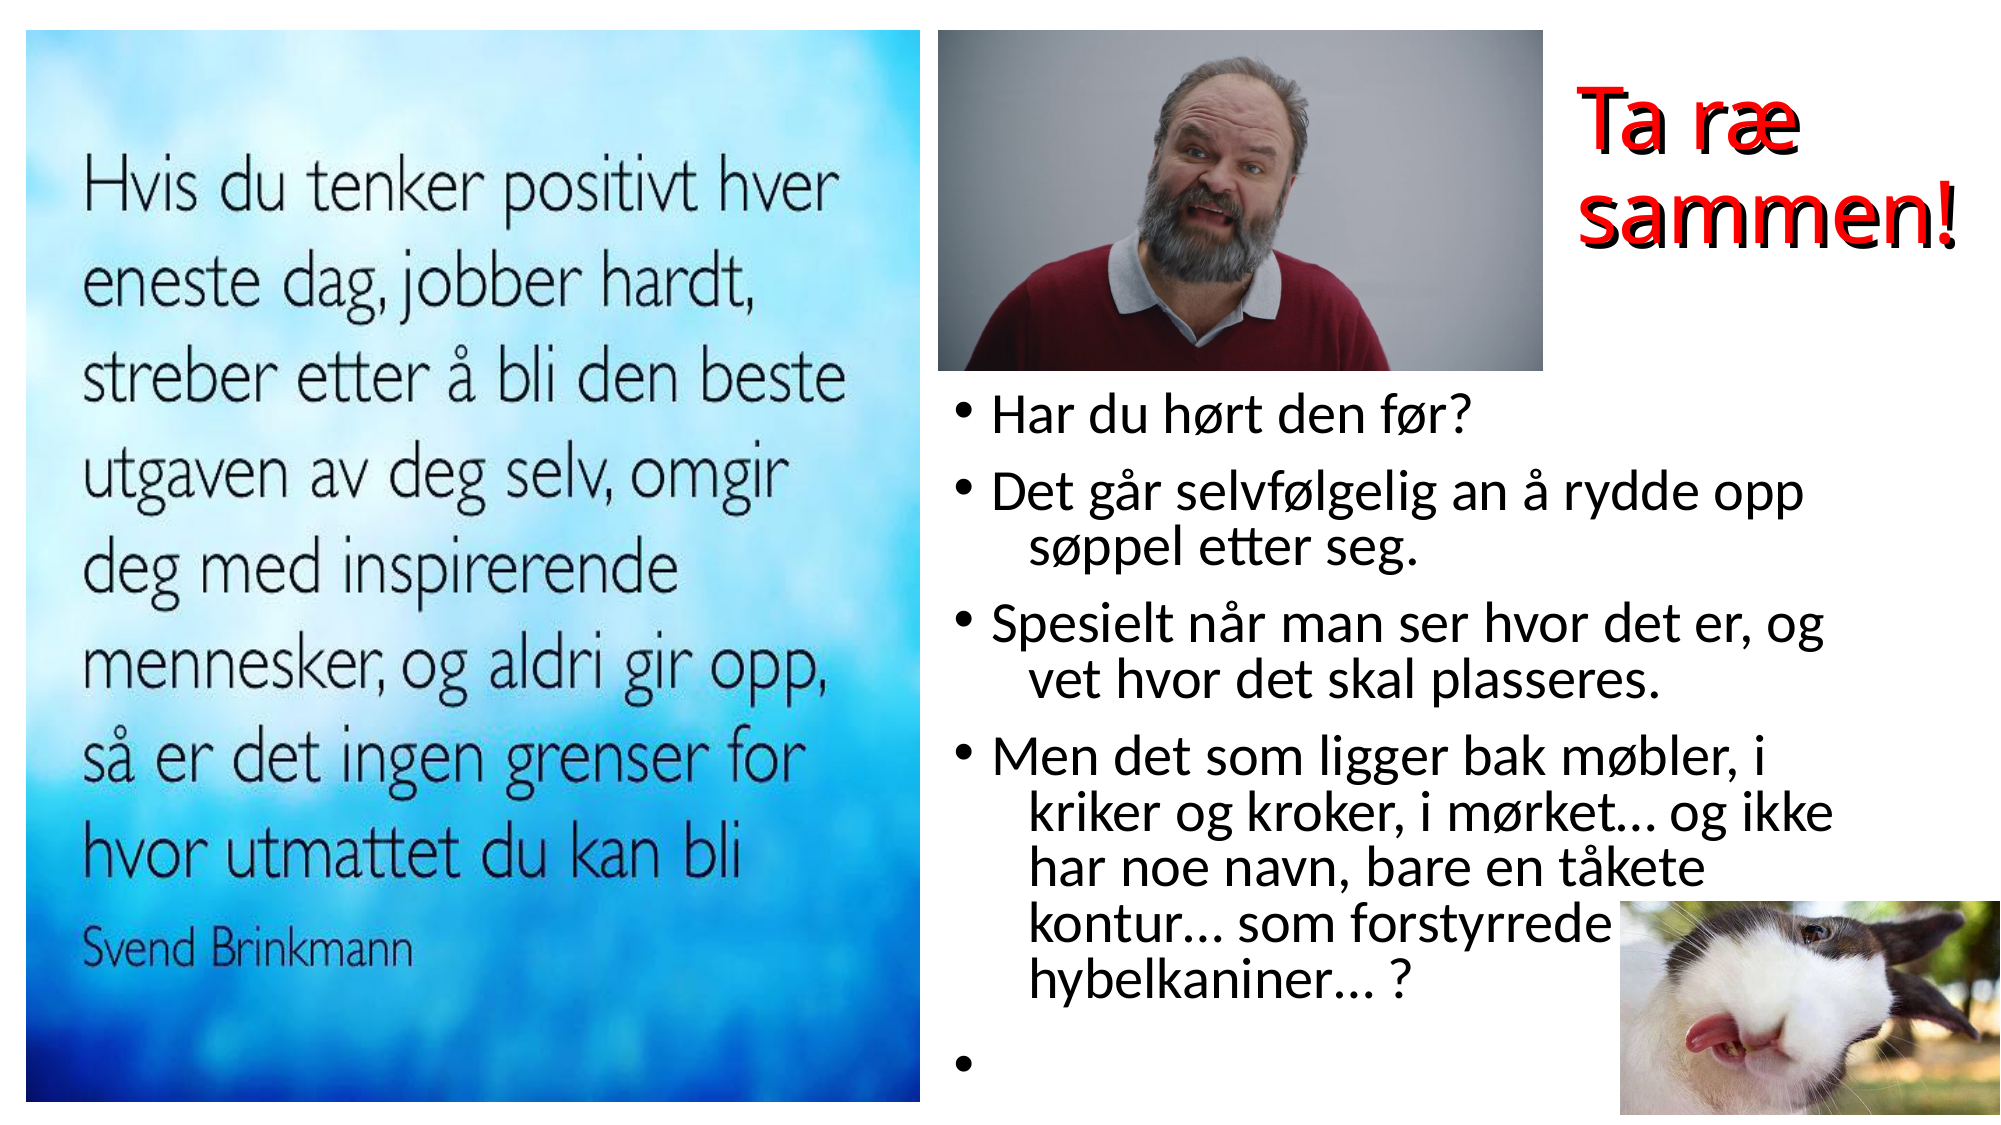

# Ta ræ sammen!
Har du hørt den før?
Det går selvfølgelig an å rydde opp søppel etter seg.
Spesielt når man ser hvor det er, og vet hvor det skal plasseres.
Men det som ligger bak møbler, i kriker og kroker, i mørket… og ikke har noe navn, bare en tåkete kontur… som forstyrrede hybelkaniner… ?